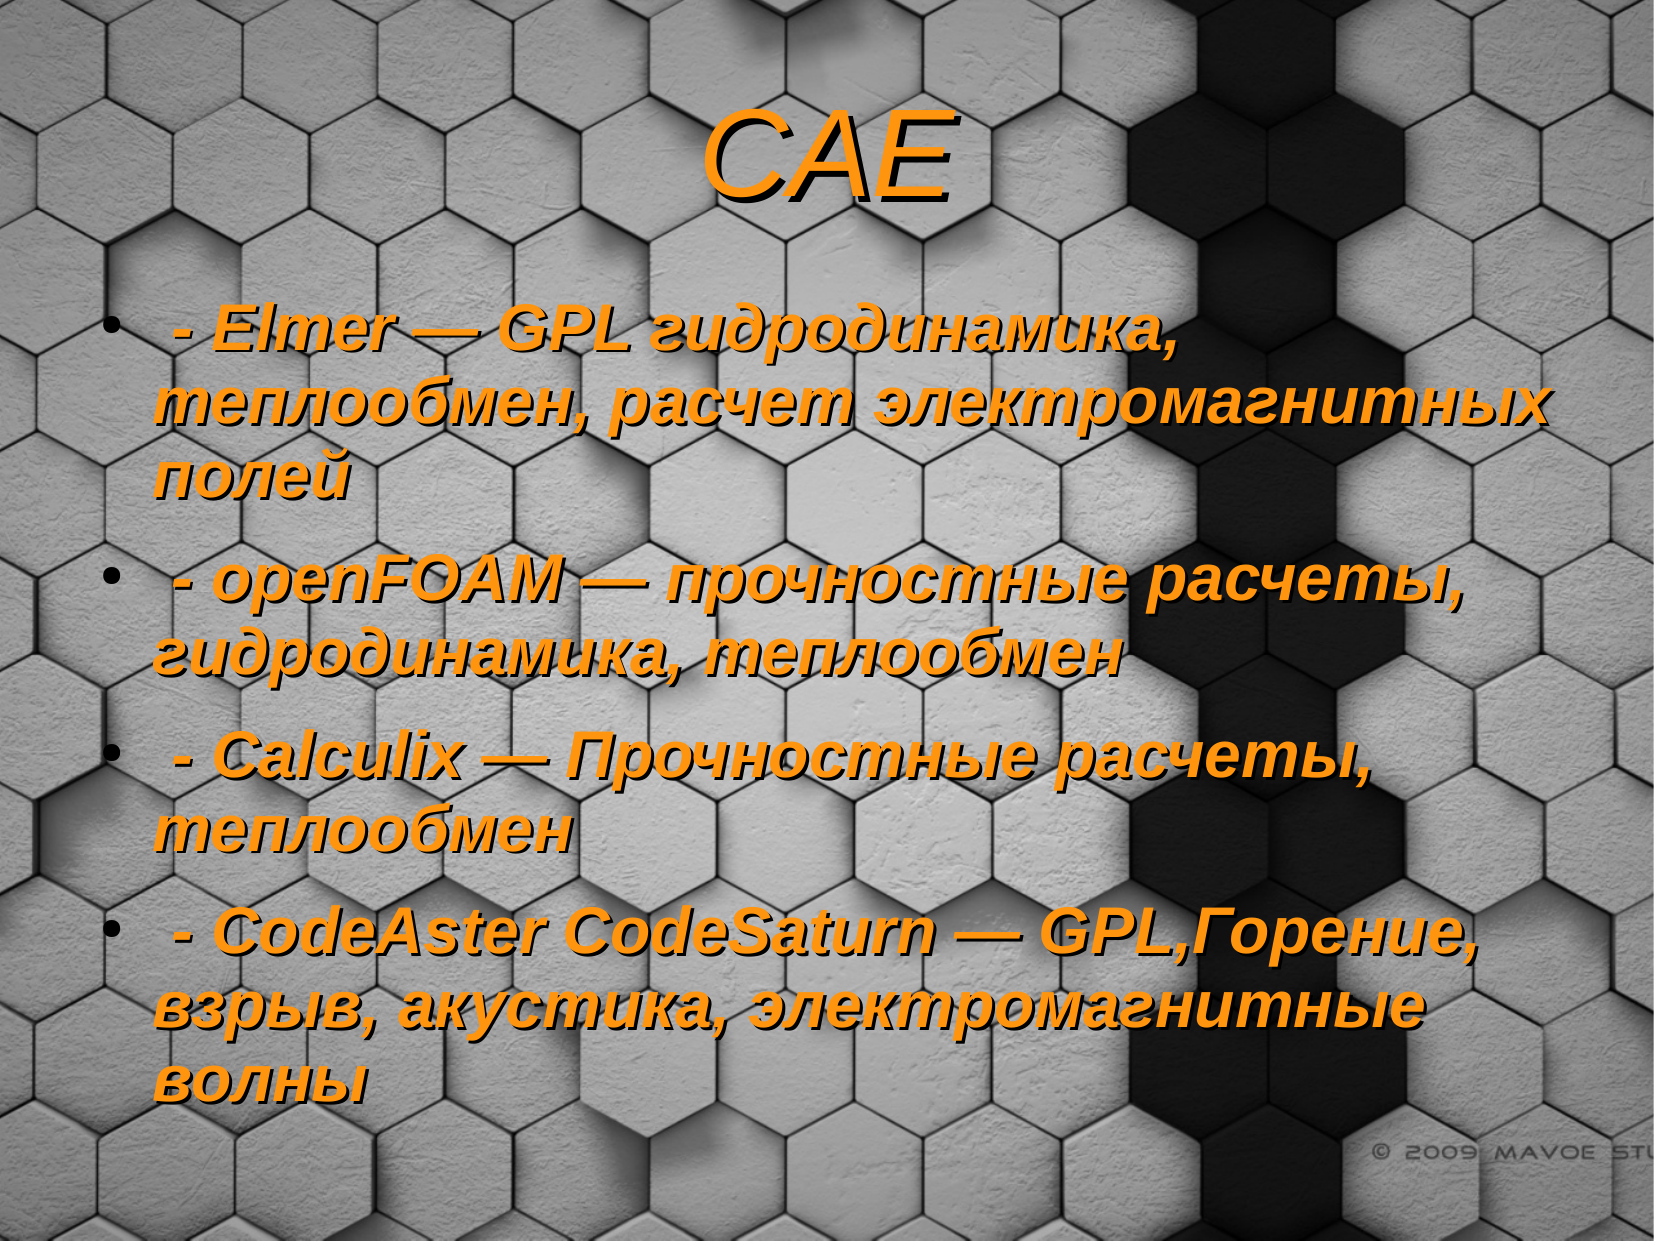

# CAE
 - Elmer — GPL гидродинамика, теплообмен, расчет электромагнитных полей
 - openFOAM — прочностные расчеты, гидродинамика, теплообмен
 - Calculix — Прочностные расчеты, теплообмен
 - CodeAster CodeSaturn — GPL,Горение, взрыв, акустика, электромагнитные волны